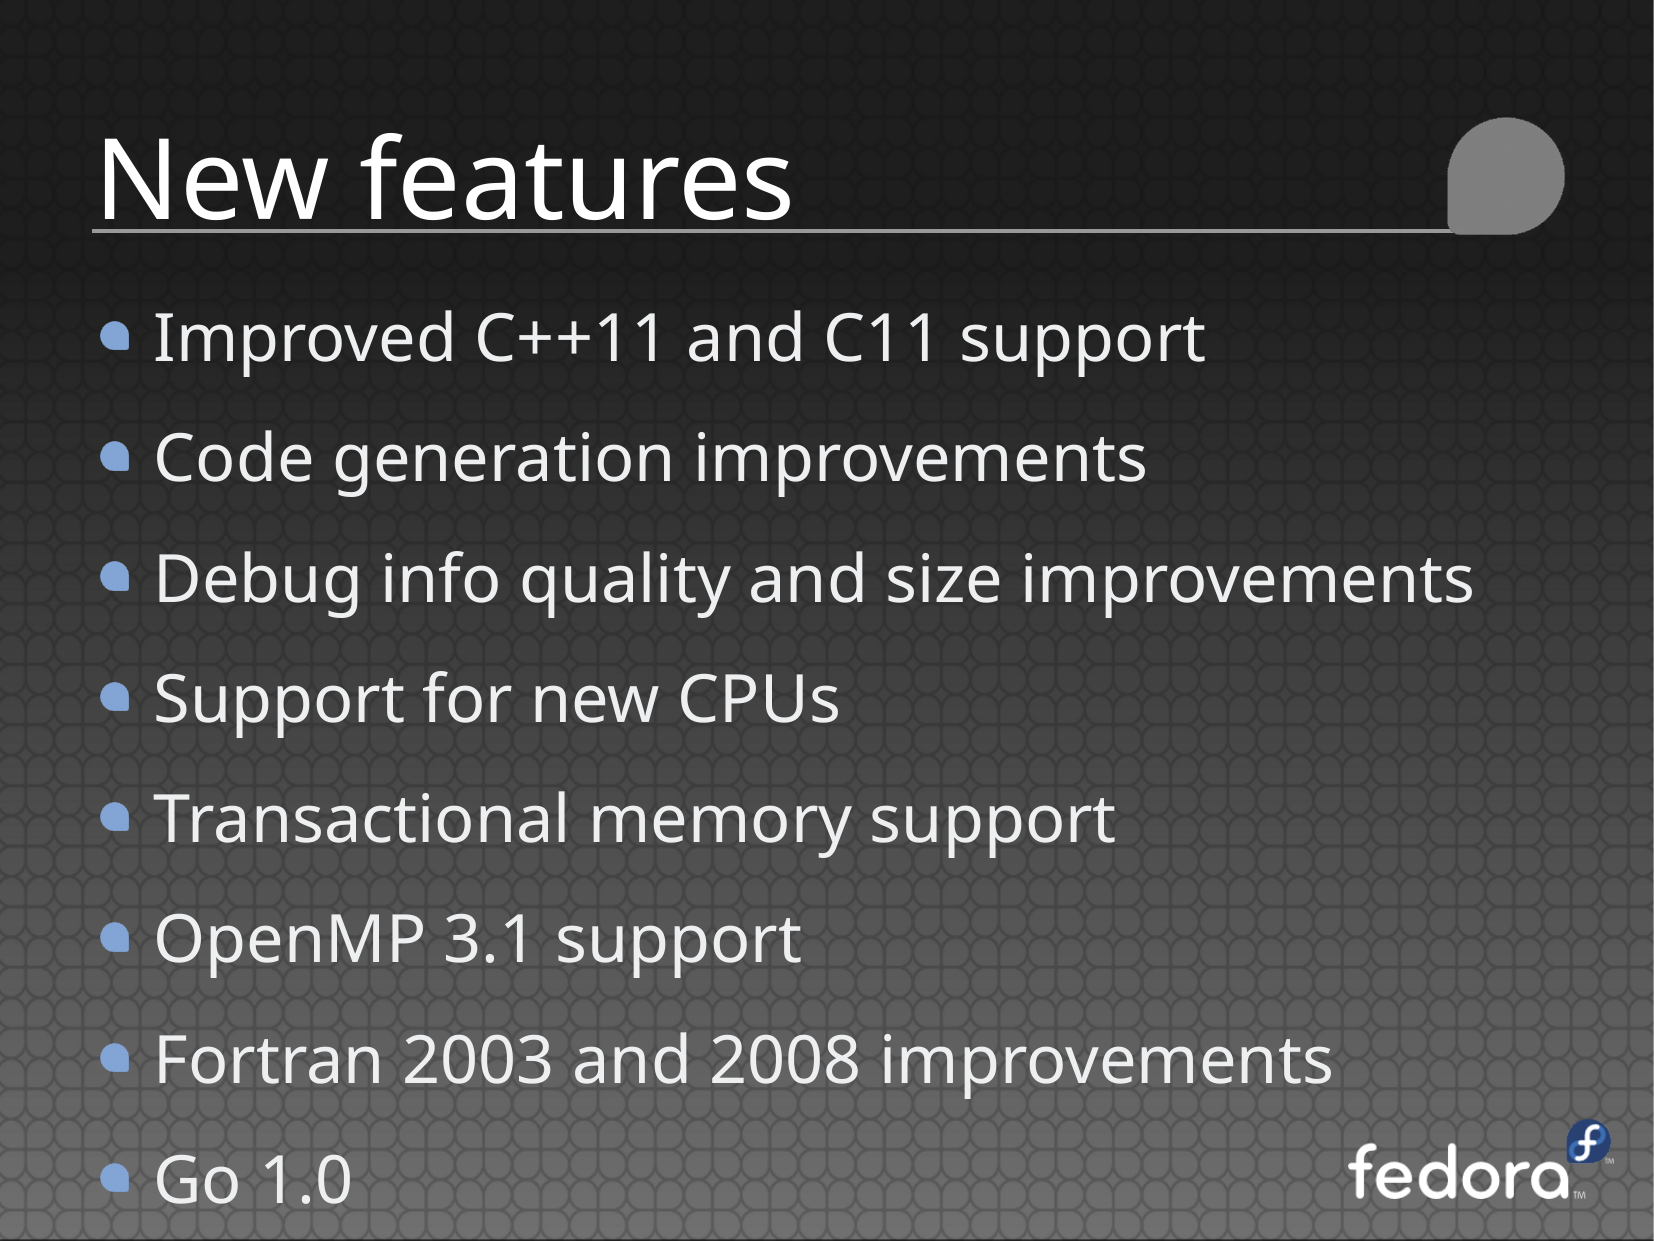

New features
# Improved C++11 and C11 support
Code generation improvements
Debug info quality and size improvements
Support for new CPUs
Transactional memory support
OpenMP 3.1 support
Fortran 2003 and 2008 improvements
Go 1.0